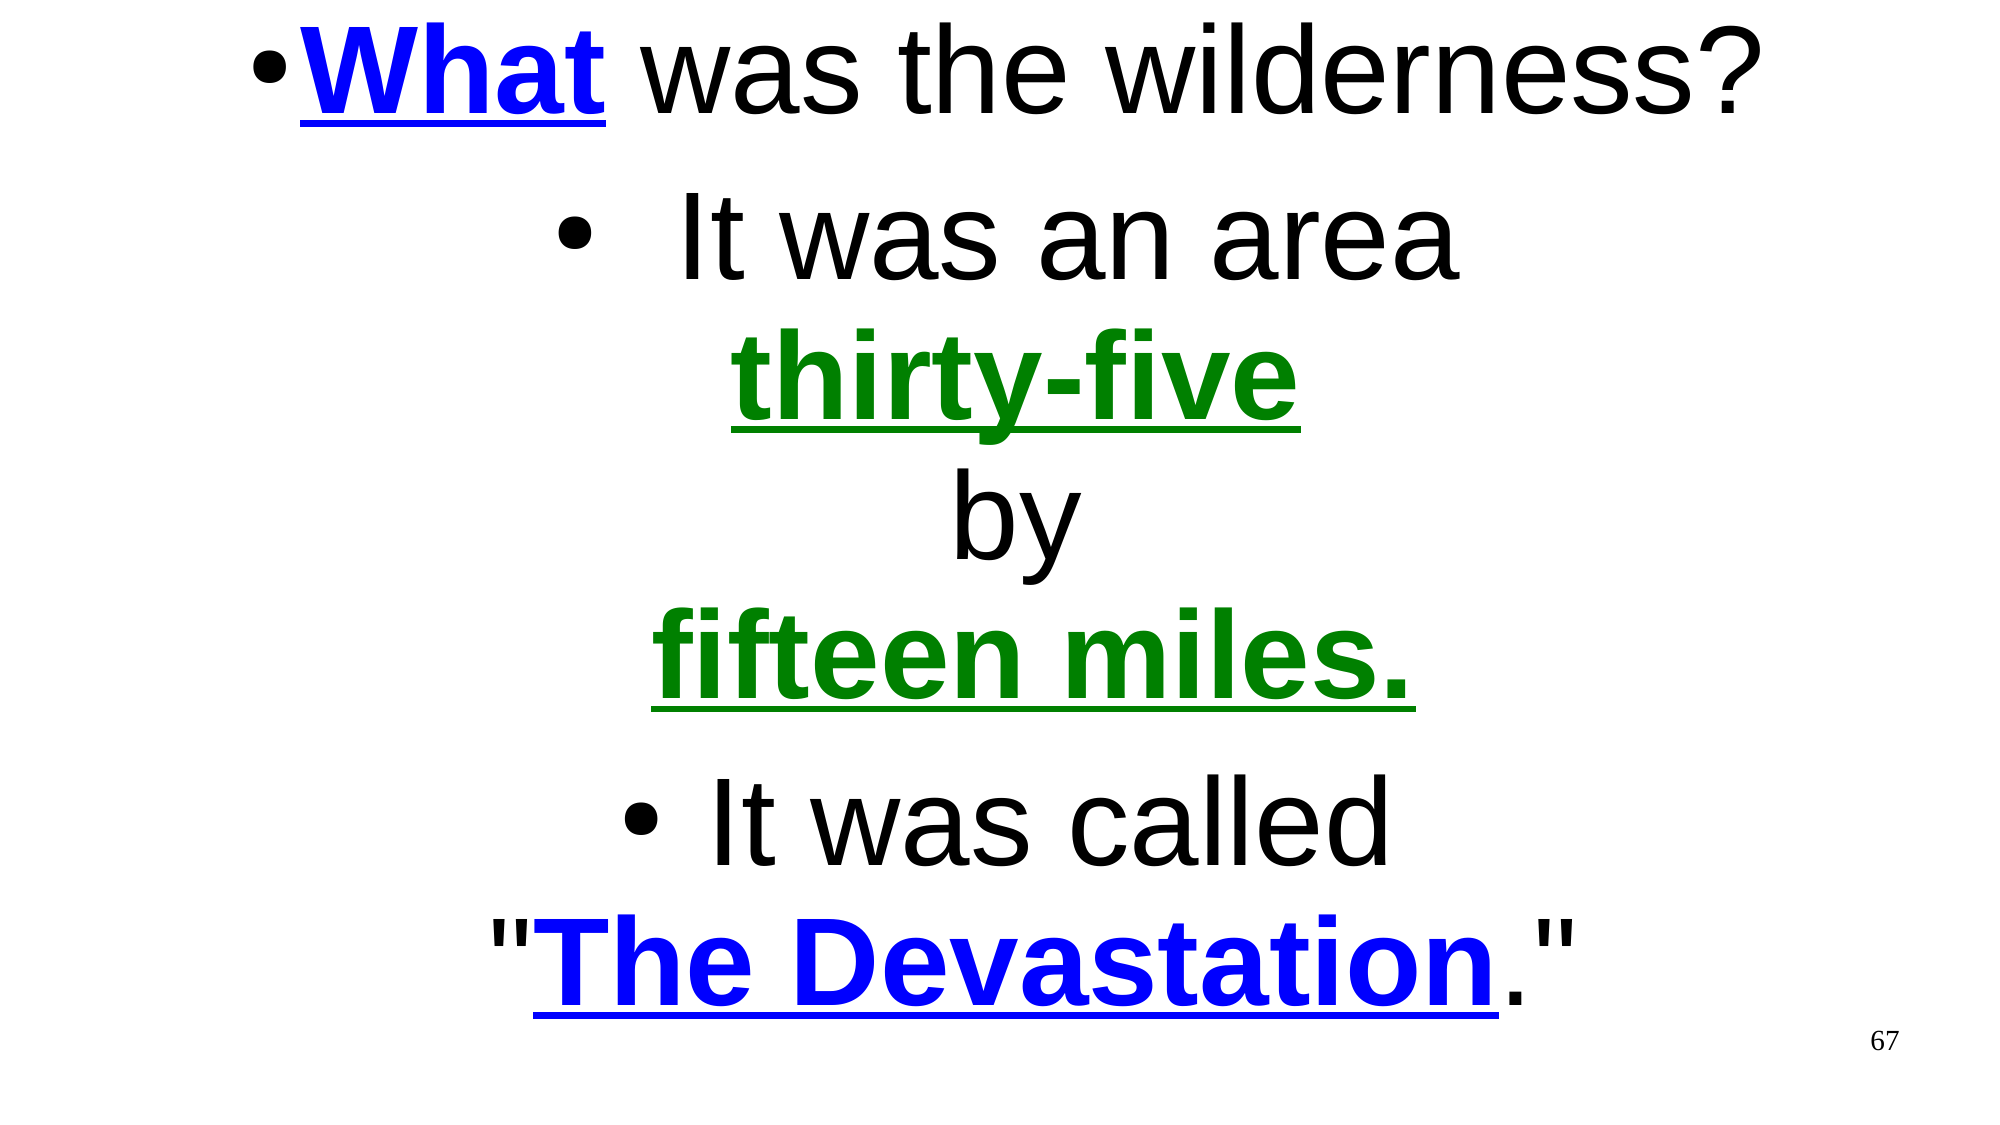

# What was the wilderness?
 It was an area
thirty-five
by
fifteen miles.
 It was called
 "The Devastation."
67